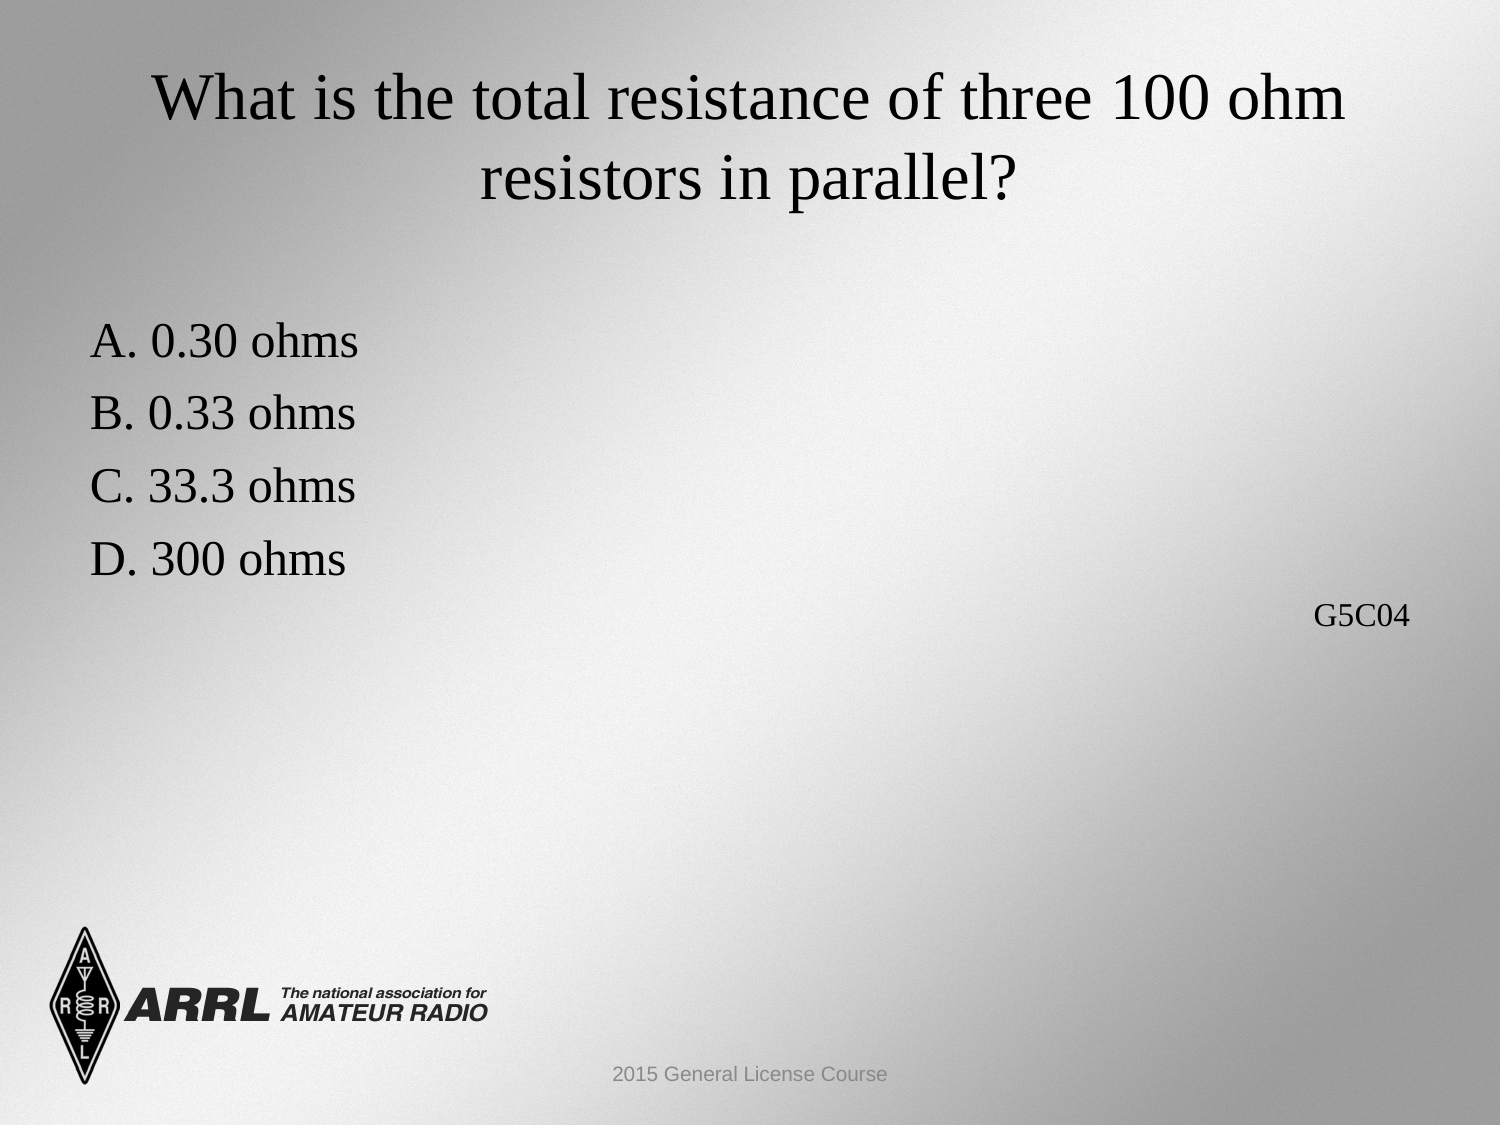

# What is the total resistance of three 100 ohm resistors in parallel?
A. 0.30 ohms
B. 0.33 ohms
C. 33.3 ohms
D. 300 ohms
 G5C04
2015 General License Course